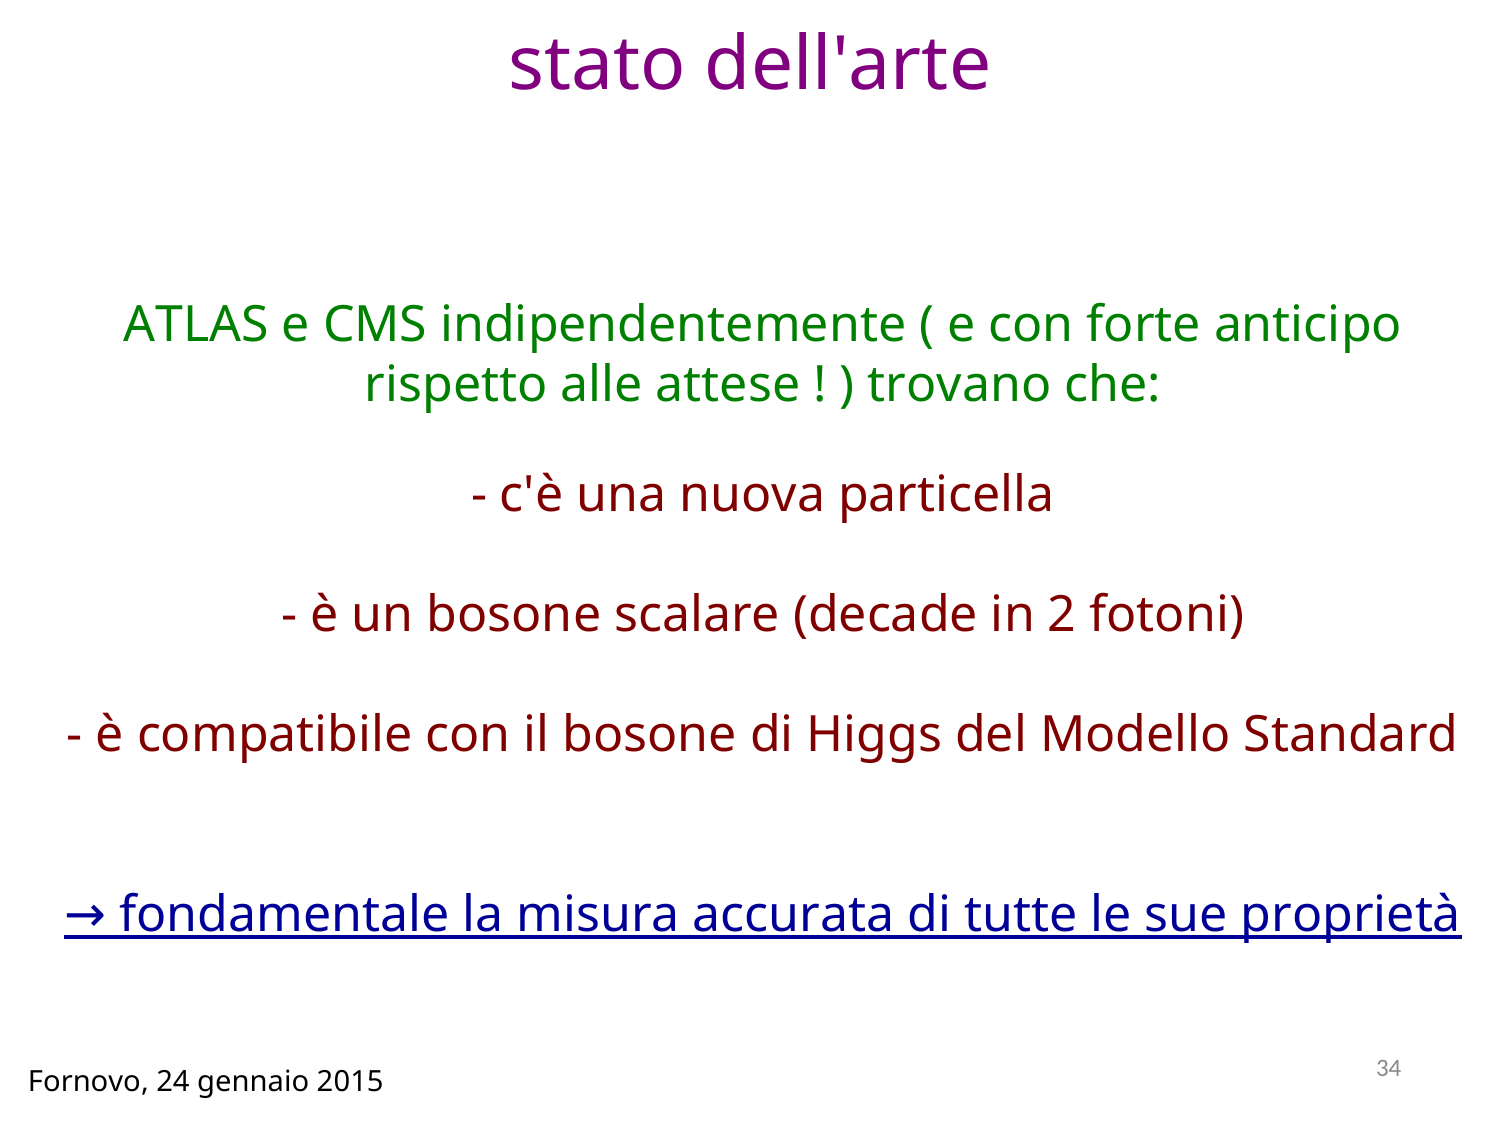

stato dell'arte
ATLAS e CMS indipendentemente ( e con forte anticipo
rispetto alle attese ! ) trovano che:
- c'è una nuova particella
- è un bosone scalare (decade in 2 fotoni)
- è compatibile con il bosone di Higgs del Modello Standard
→ fondamentale la misura accurata di tutte le sue proprietà
34